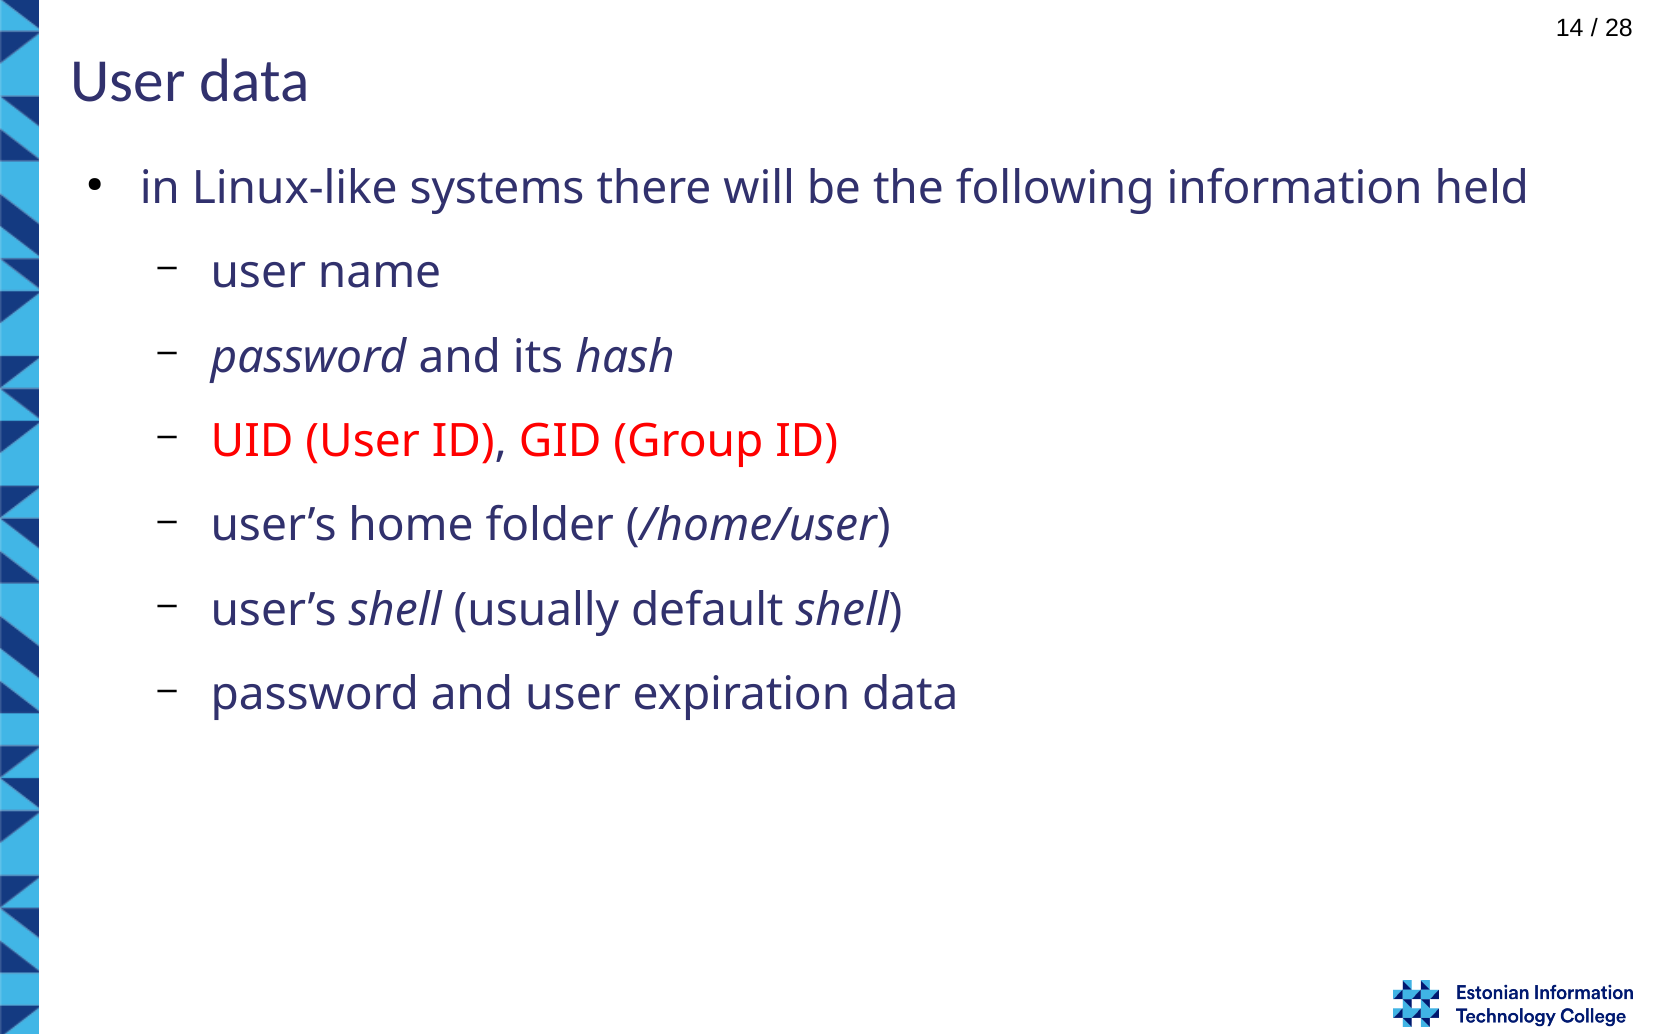

# User data
in Linux-like systems there will be the following information held
user name
password and its hash
UID (User ID), GID (Group ID)
user’s home folder (/home/user)
user’s shell (usually default shell)
password and user expiration data